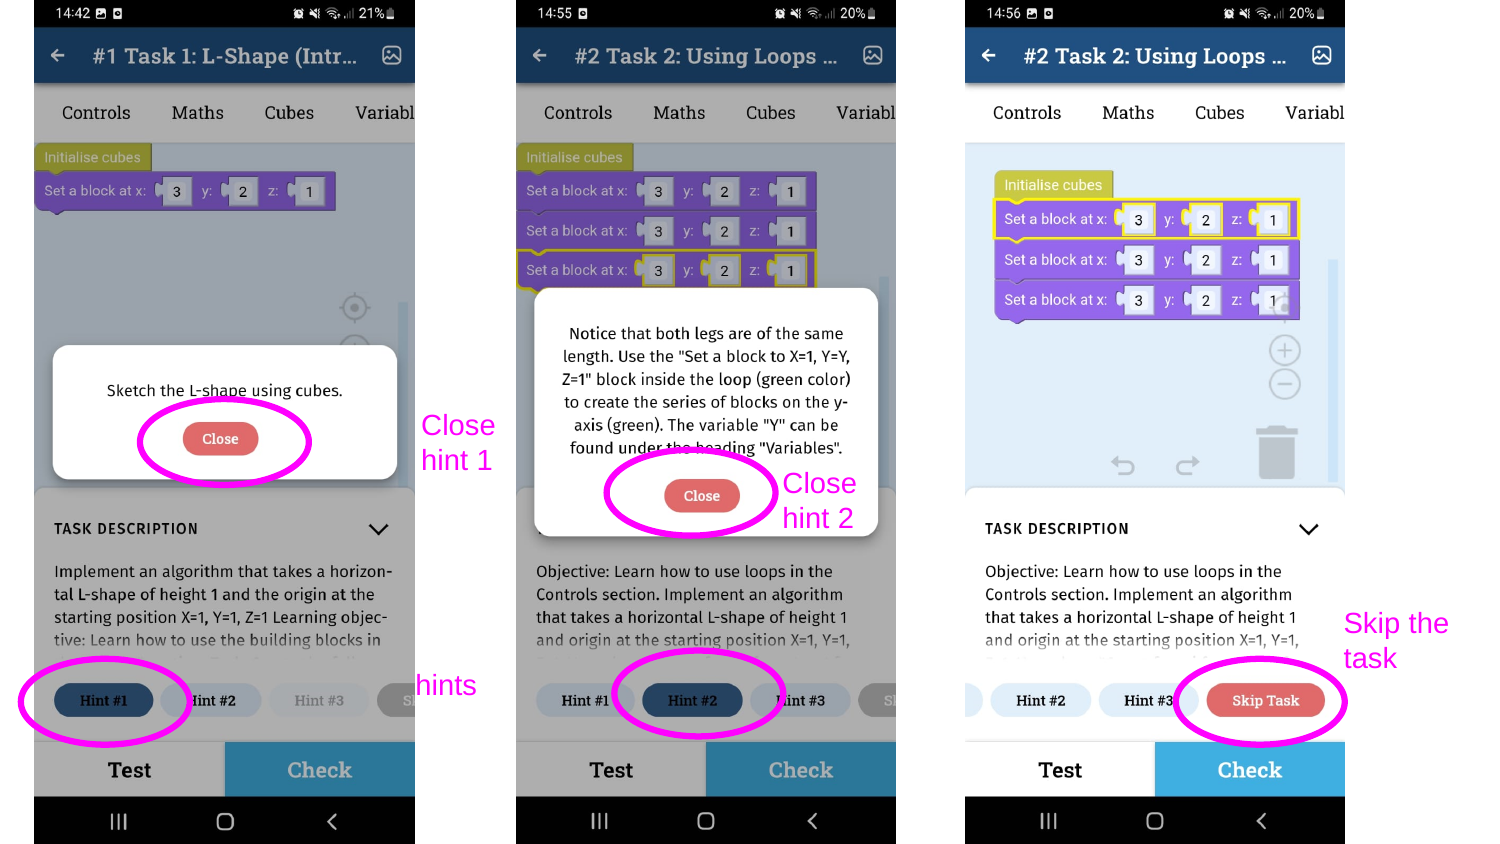

Close hint 1
Close hint 2
Skip the task
hints